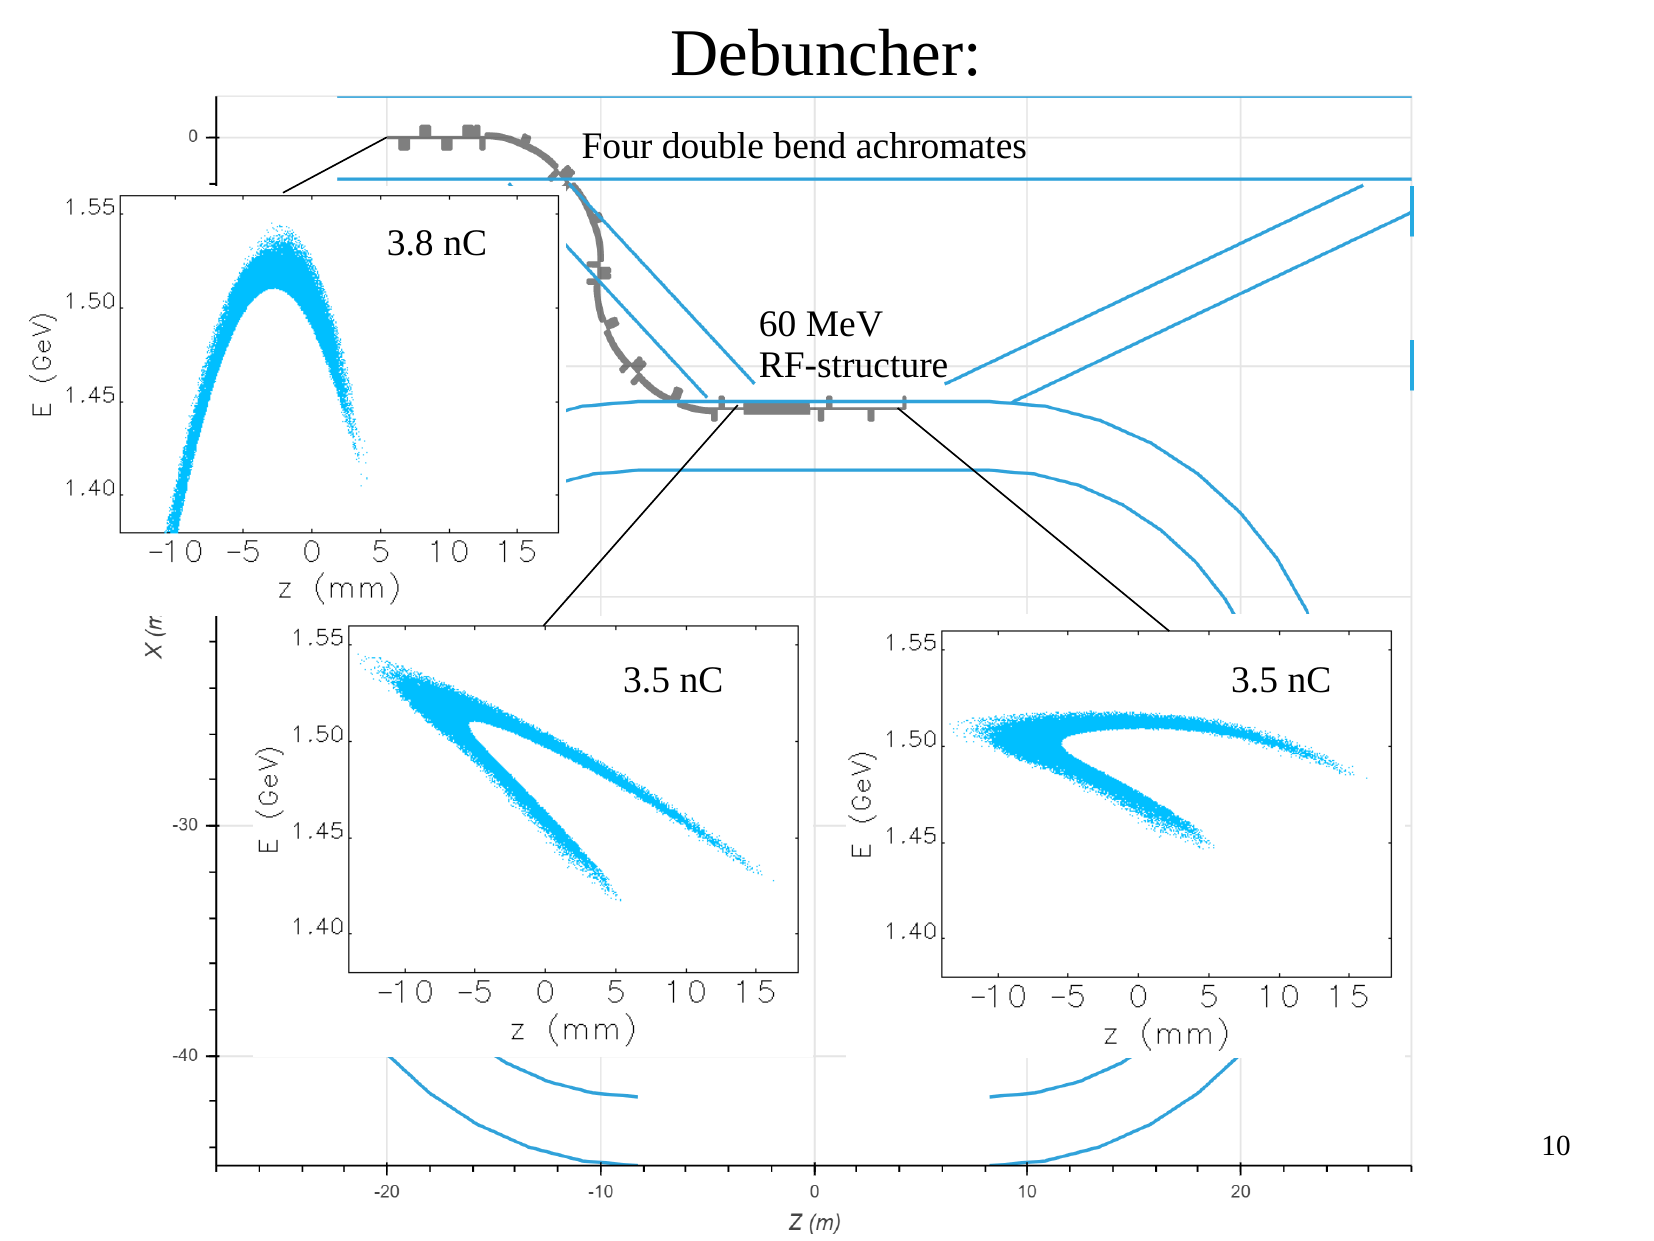

# Debuncher:
Four double bend achromates
3.8 nC
60 MeV
RF-structure
3.5 nC
3.5 nC
10